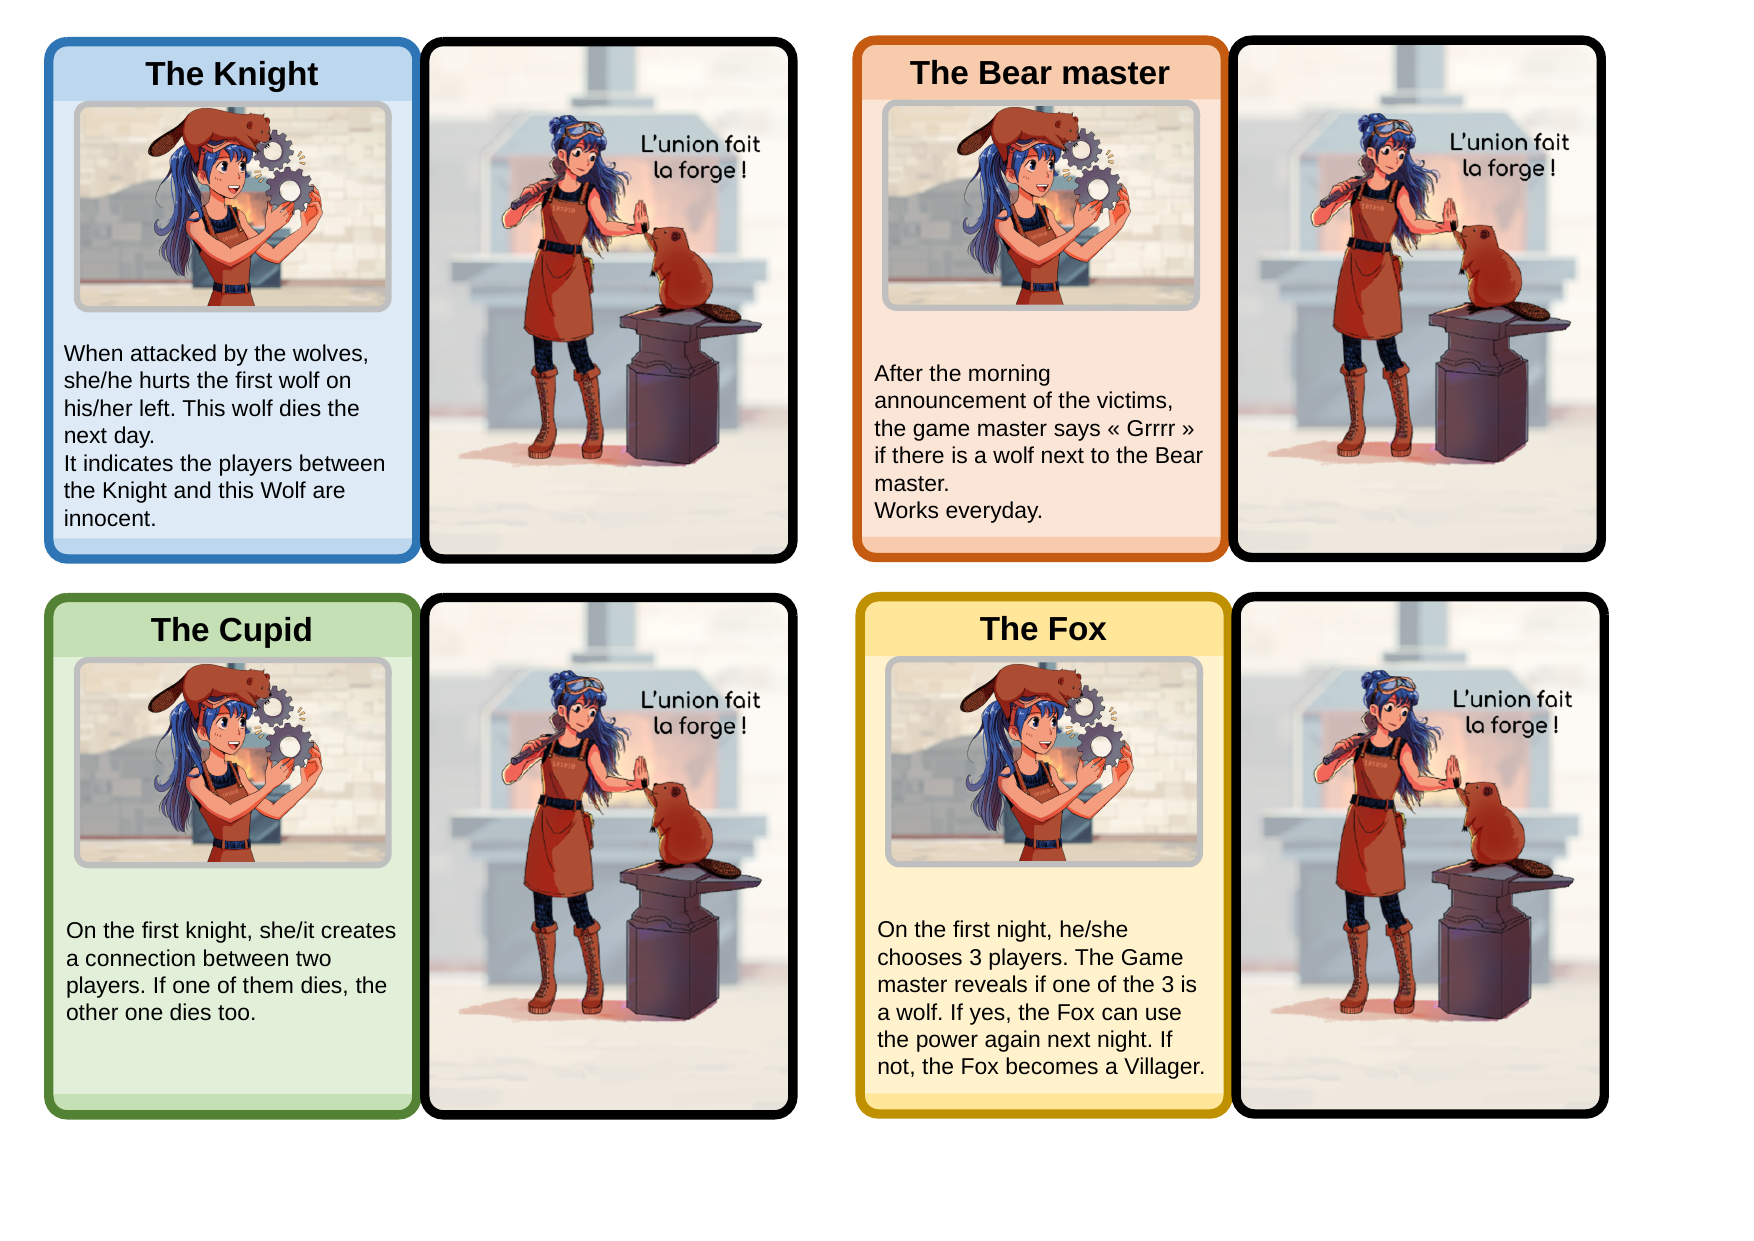

The Bear master
The Knight
When attacked by the wolves, she/he hurts the first wolf on his/her left. This wolf dies the next day.
It indicates the players between the Knight and this Wolf are innocent.
After the morning announcement of the victims, the game master says « Grrrr » if there is a wolf next to the Bear master.
Works everyday.
The Fox
The Cupid
On the first night, he/she chooses 3 players. The Game master reveals if one of the 3 is a wolf. If yes, the Fox can use the power again next night. If not, the Fox becomes a Villager.
On the first knight, she/it creates a connection between two players. If one of them dies, the other one dies too.